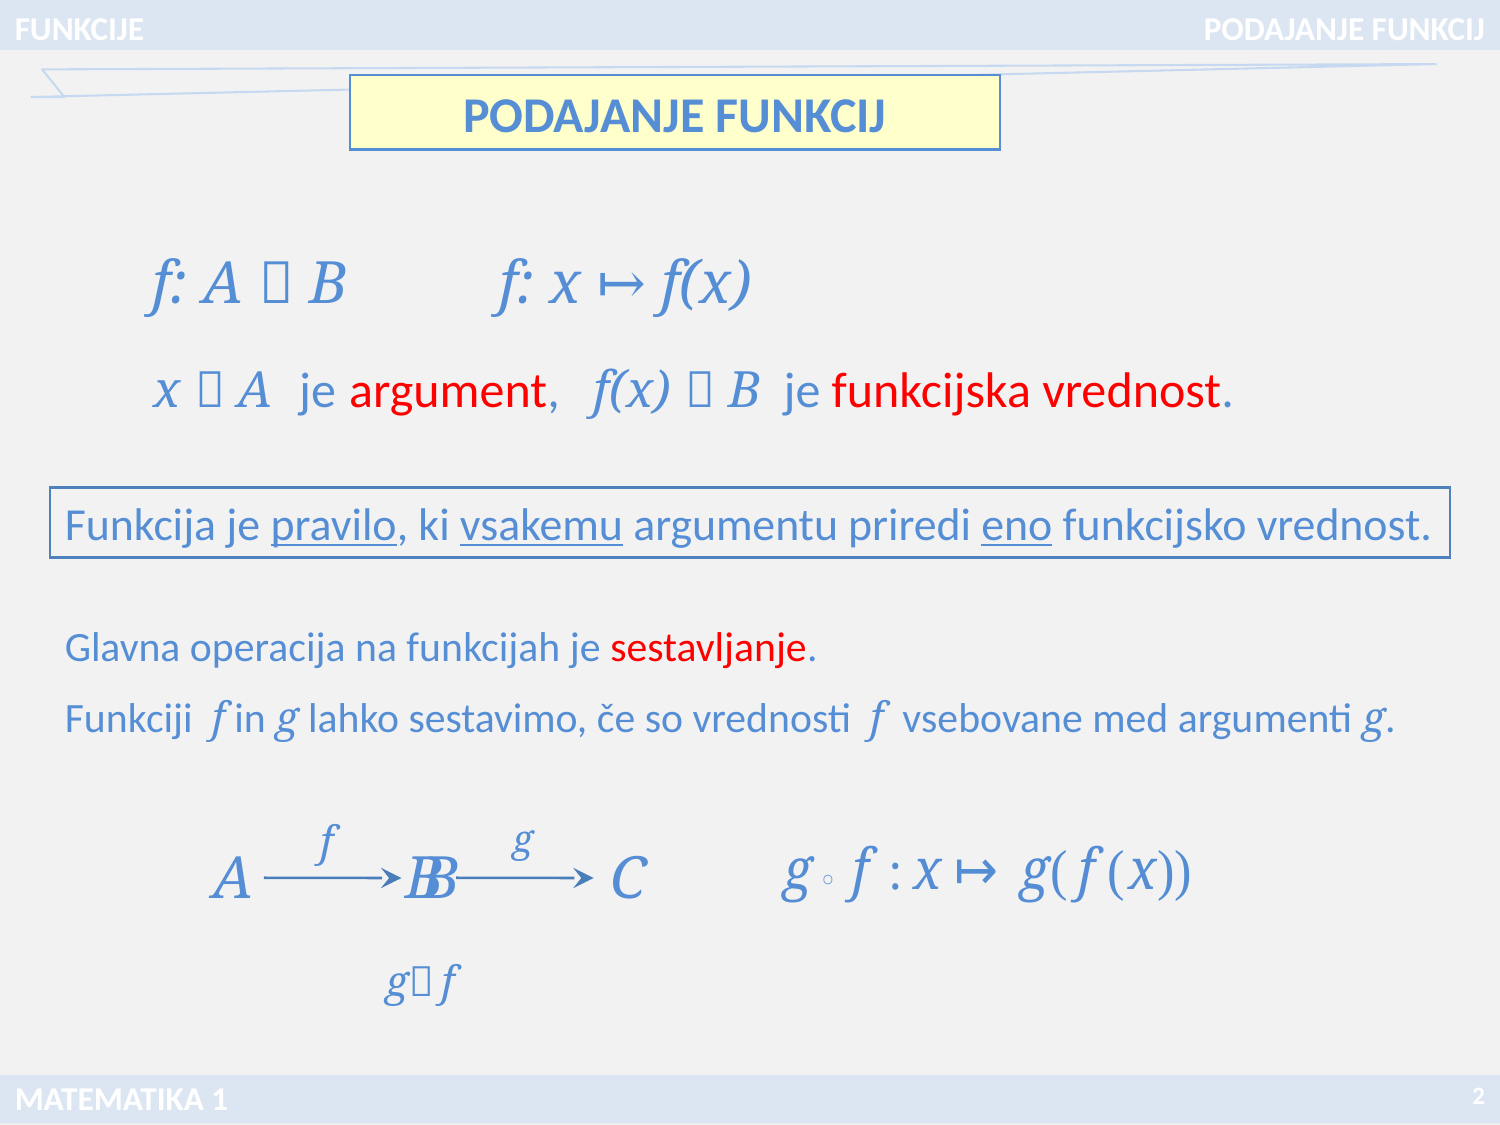

FUNKCIJE
PODAJANJE FUNKCIJ
PODAJANJE FUNKCIJ
f: A  B f: x ↦ f(x)
 x  A je argument, f(x)  B je funkcijska vrednost.
Funkcija je pravilo, ki vsakemu argumentu priredi eno funkcijsko vrednost.
Glavna operacija na funkcijah je sestavljanje.
Funkciji f in g lahko sestavimo, če so vrednosti f vsebovane med argumenti g.
f
 A B
g
 B C
g f
MATEMATIKA 1